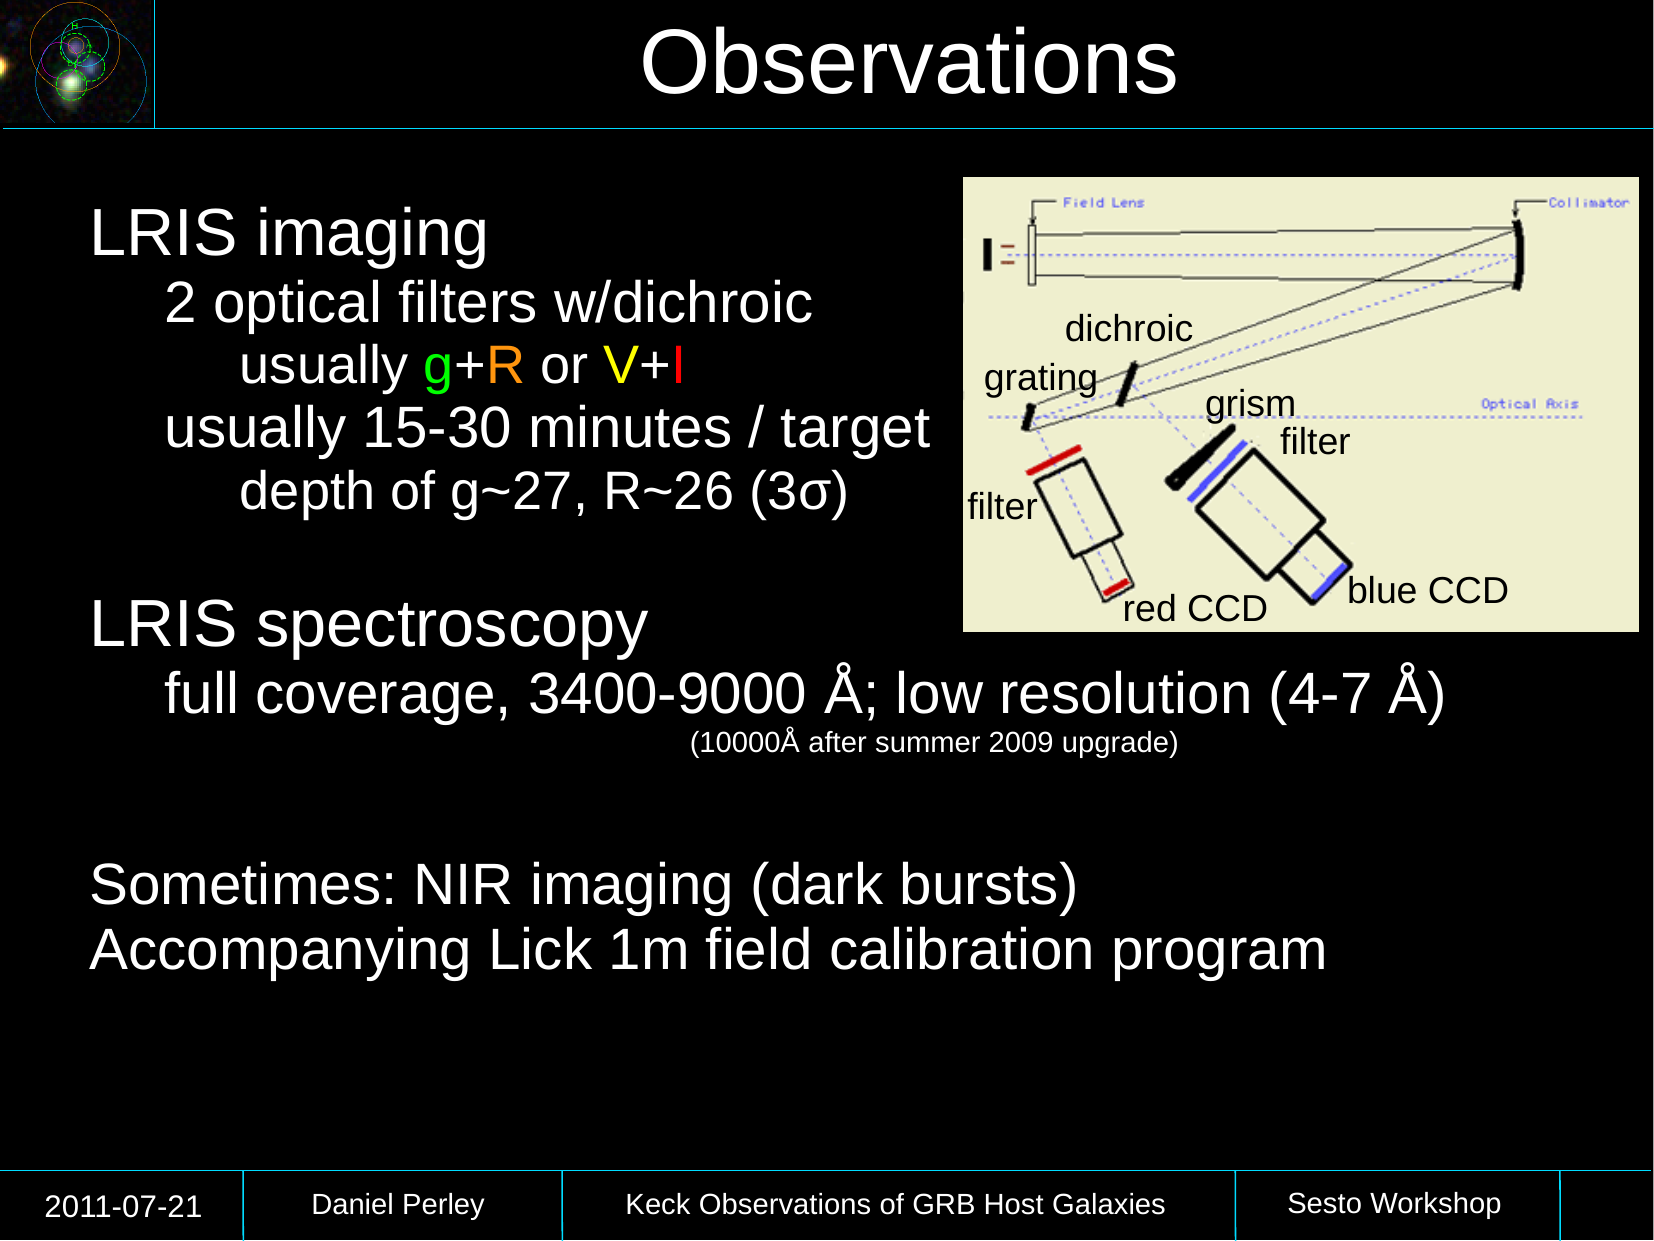

# Observations
LRIS imaging
	2 optical filters w/dichroic
		usually g+R or V+I
	usually 15-30 minutes / target
		depth of g~27, R~26 (3σ)
LRIS spectroscopy
	full coverage, 3400-9000 Å; low resolution (4-7 Å)
								(10000Å after summer 2009 upgrade)
Sometimes: NIR imaging (dark bursts)
Accompanying Lick 1m field calibration program
dichroic
grating
grism
filter
filter
blue CCD
red CCD